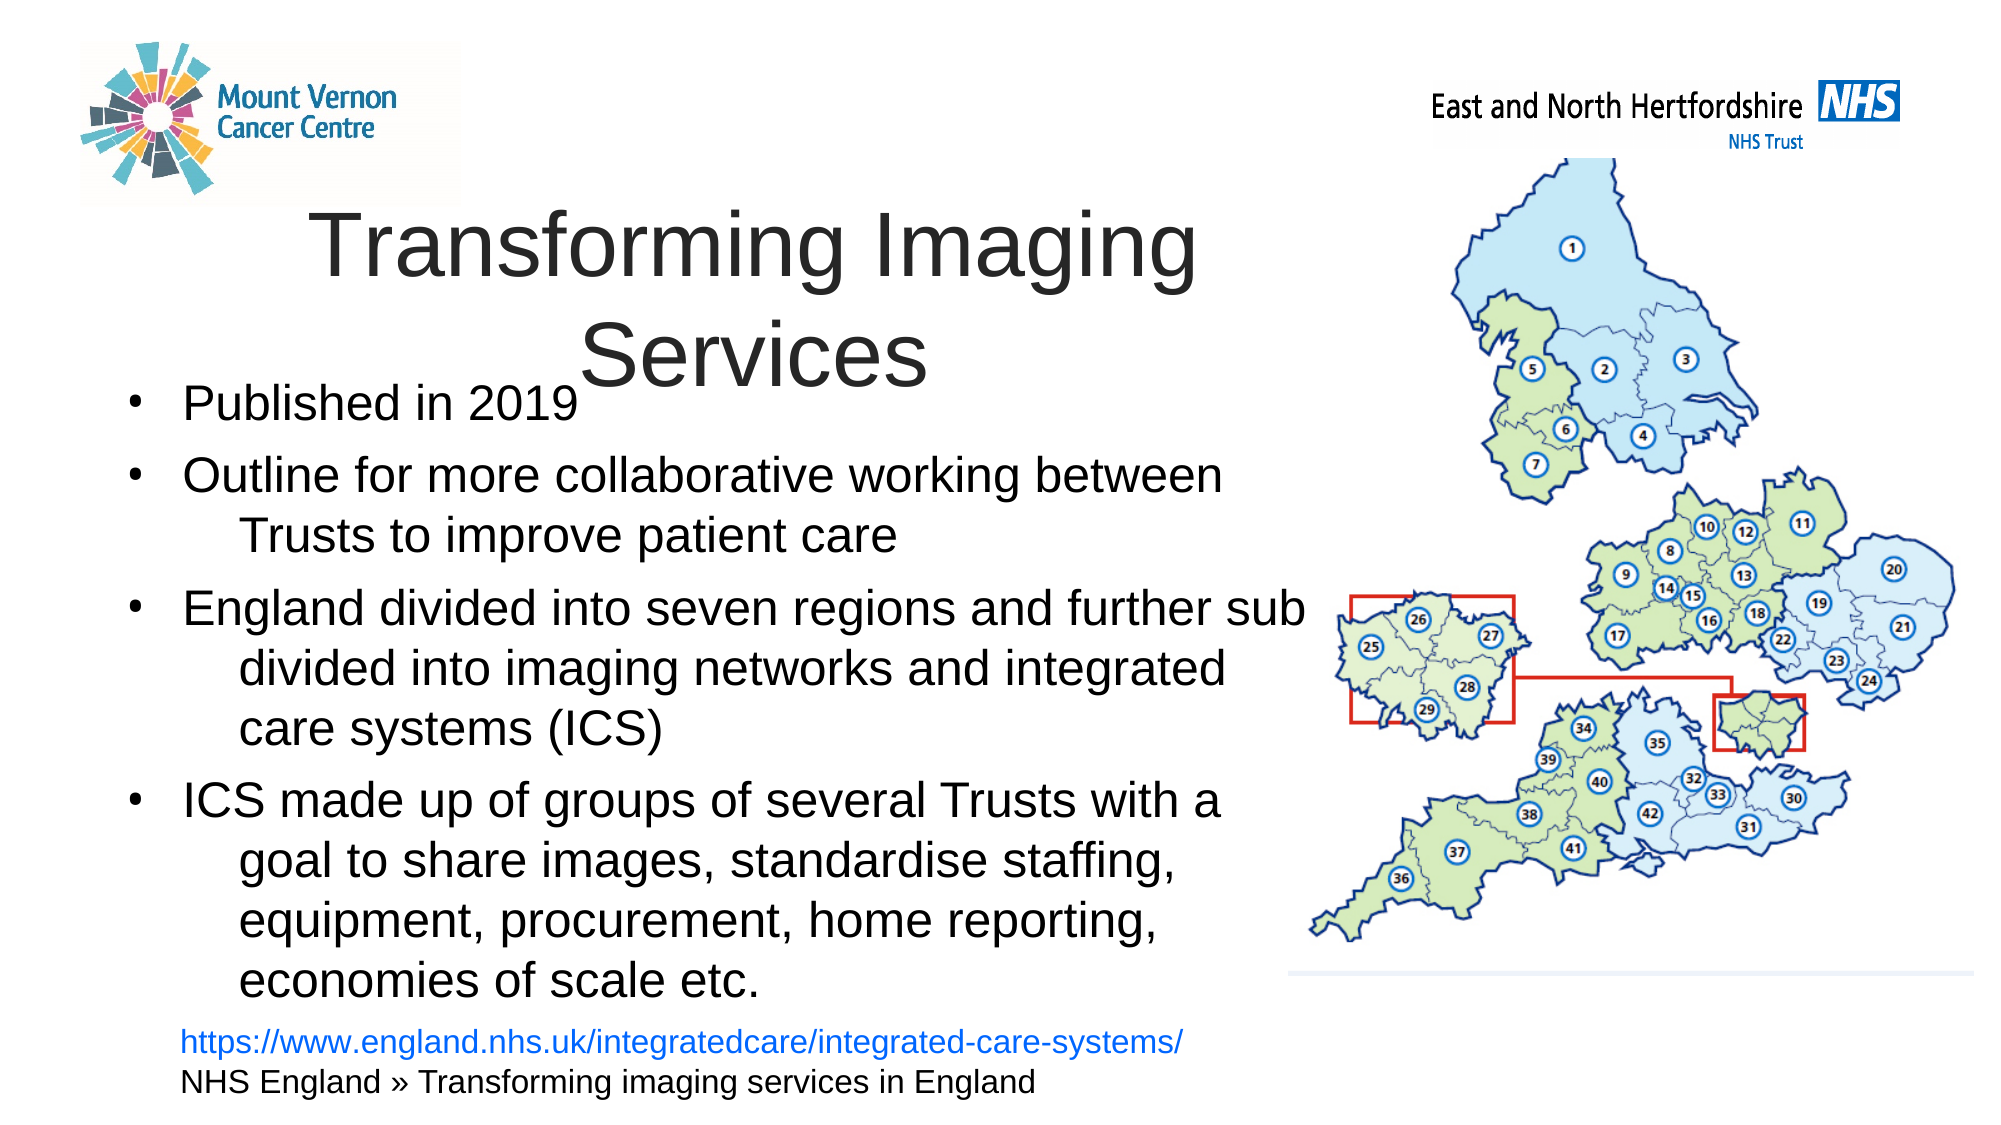

# Transforming Imaging Services
Published in 2019
Outline for more collaborative working between Trusts to improve patient care
England divided into seven regions and further sub divided into imaging networks and integrated care systems (ICS)
ICS made up of groups of several Trusts with a goal to share images, standardise staffing, equipment, procurement, home reporting, economies of scale etc.
https://www.england.nhs.uk/integratedcare/integrated-care-systems/
NHS England » Transforming imaging services in England